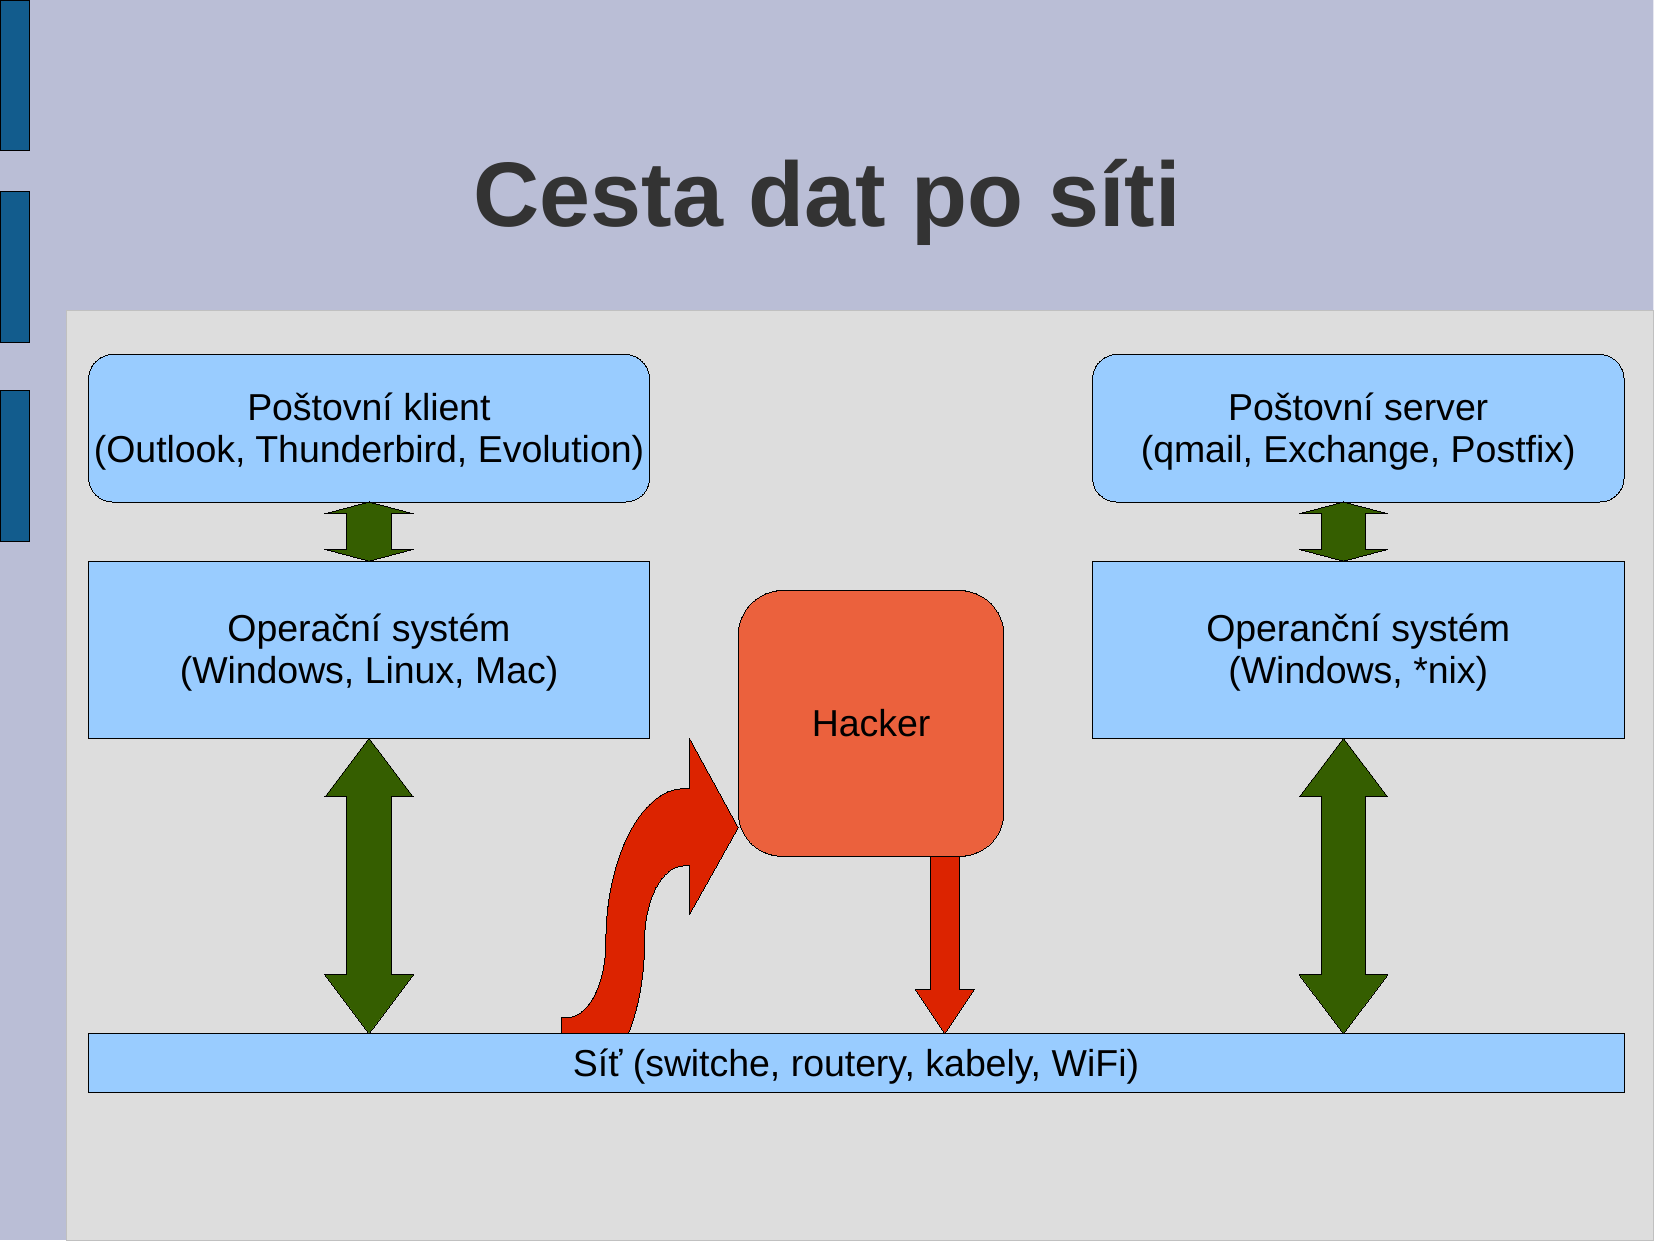

# Cesta dat po síti
Poštovní klient
(Outlook, Thunderbird, Evolution)
Poštovní server
(qmail, Exchange, Postfix)
Operační systém
(Windows, Linux, Mac)
Operanční systém
(Windows, *nix)
Hacker
Síť (switche, routery, kabely, WiFi)